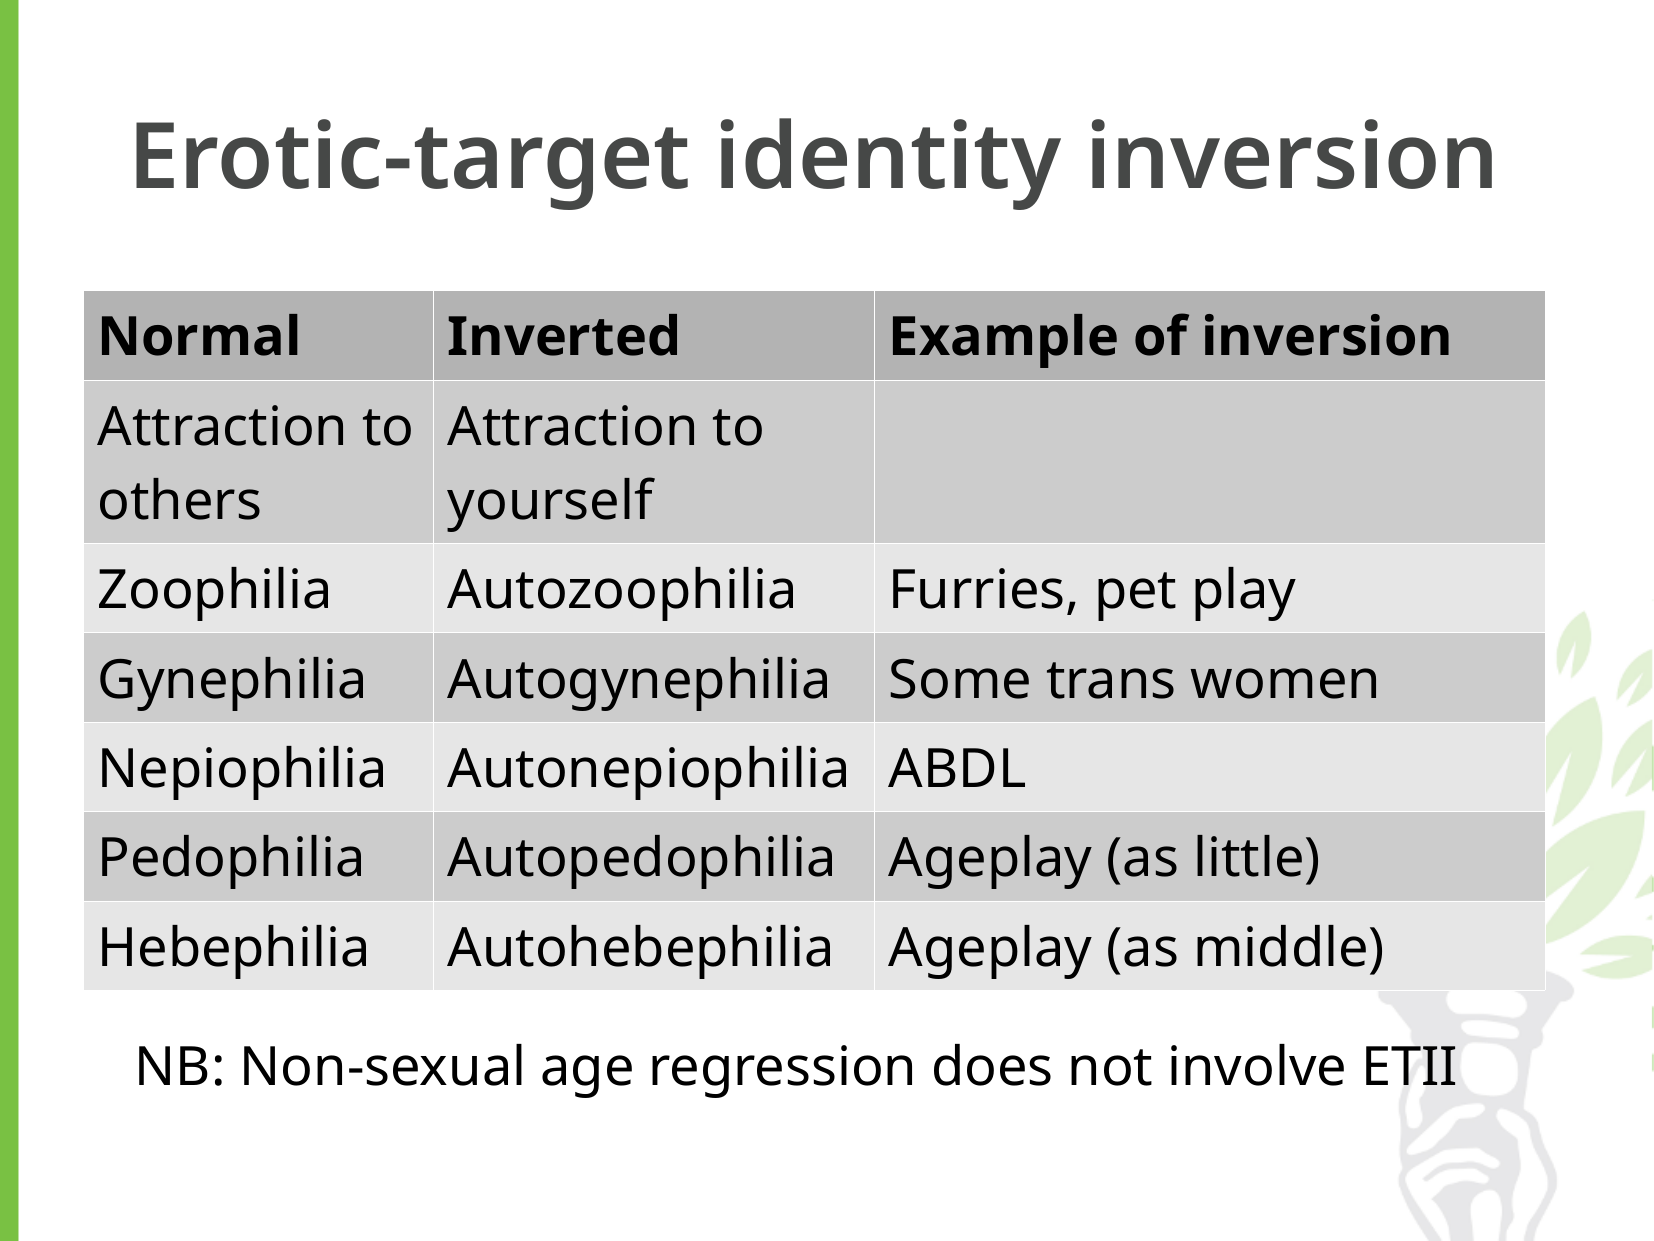

# Erotic-target identity inversion
| Normal | Inverted | Example of inversion |
| --- | --- | --- |
| Attraction to others | Attraction to yourself | |
| Zoophilia | Autozoophilia | Furries, pet play |
| Gynephilia | Autogynephilia | Some trans women |
| Nepiophilia | Autonepiophilia | ABDL |
| Pedophilia | Autopedophilia | Ageplay (as little) |
| Hebephilia | Autohebephilia | Ageplay (as middle) |
NB: Non-sexual age regression does not involve ETII